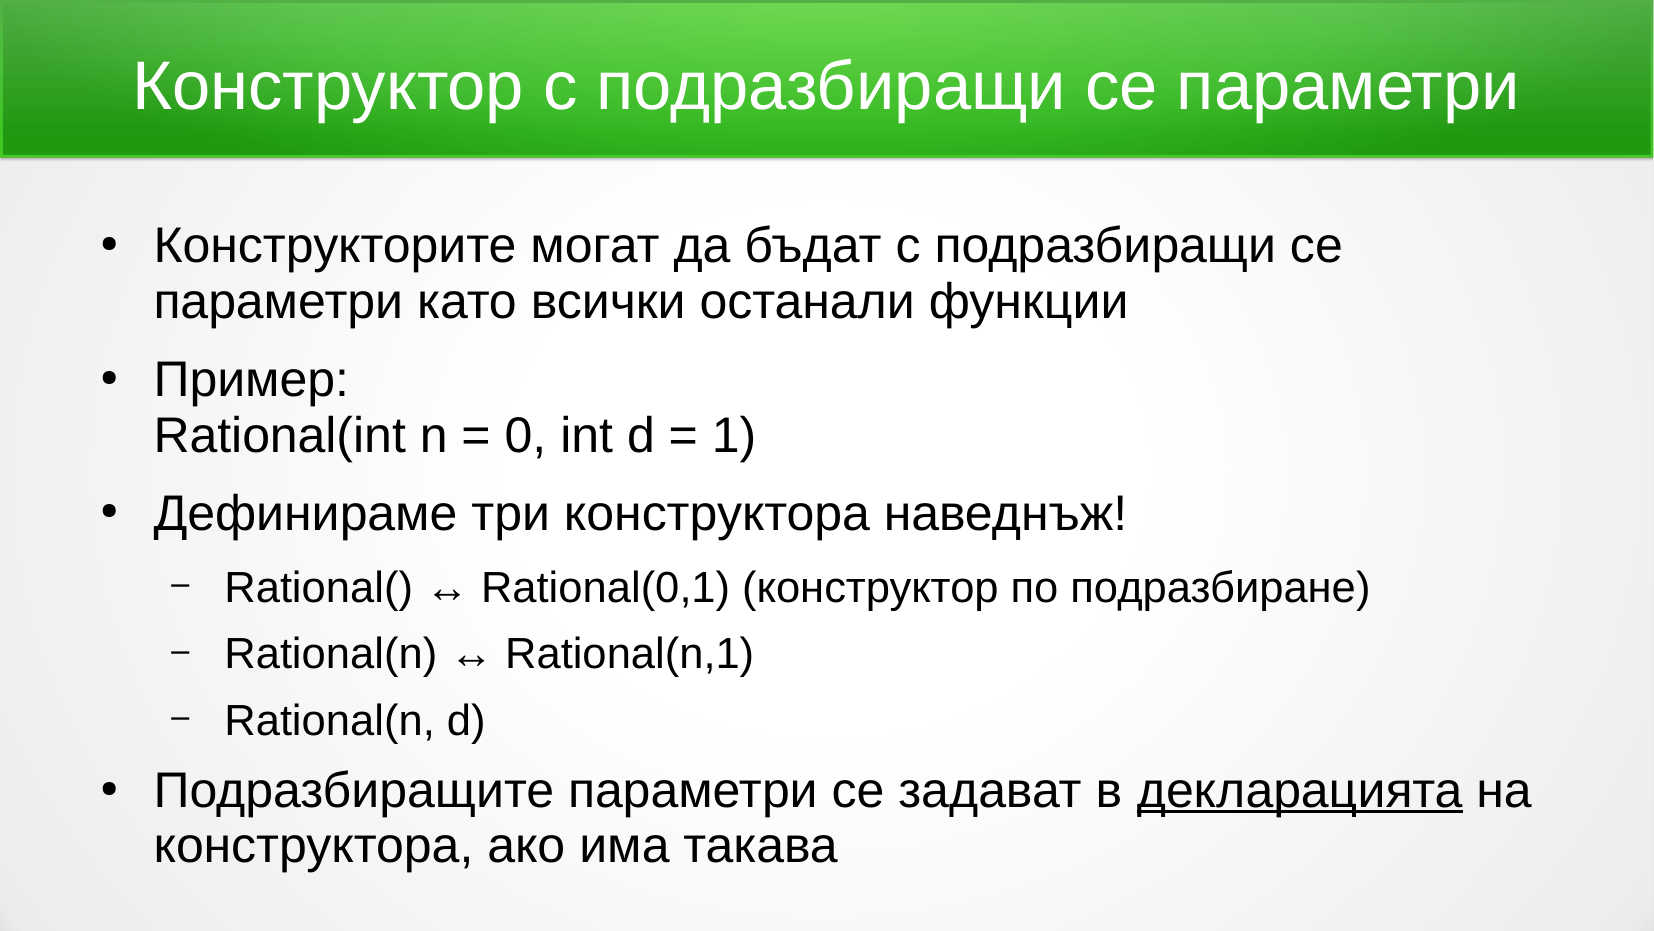

# Конструктор с подразбиращи се параметри
Конструкторите могат да бъдат с подразбиращи се параметри като всички останали функции
Пример:
Rational(int n = 0, int d = 1)
Дефинираме три конструктора наведнъж!
Rational() ↔ Rational(0,1) (конструктор по подразбиране)
Rational(n) ↔ Rational(n,1)
Rational(n, d)
Подразбиращите параметри се задават в декларацията на конструктора, ако има такава